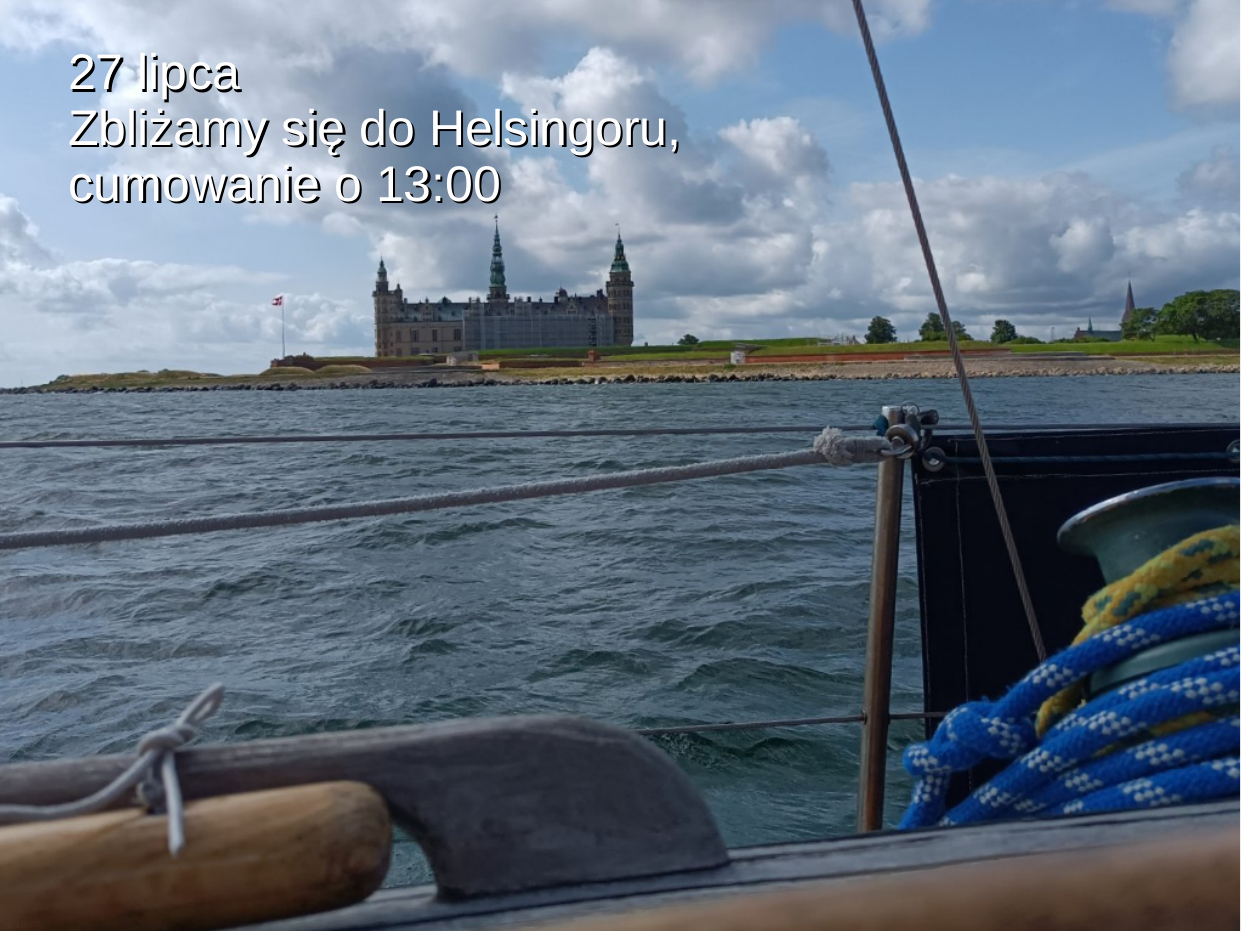

27 lipca
Zbliżamy się do Helsingoru,
cumowanie o 13:00
#